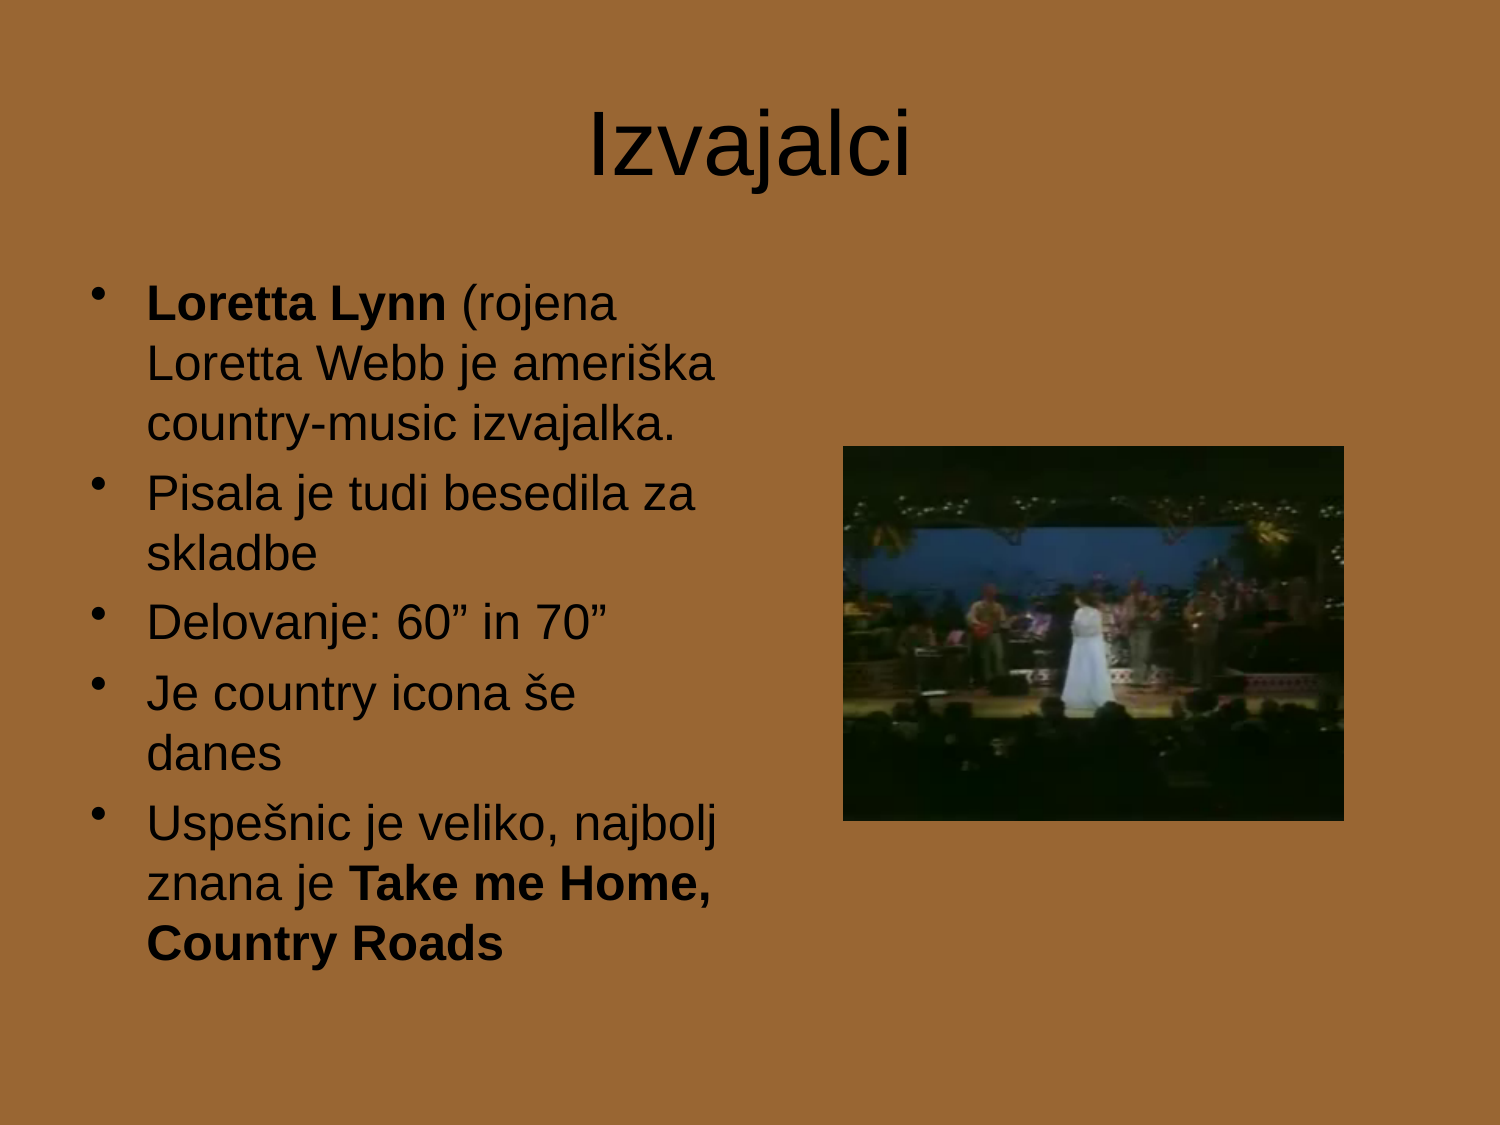

# Izvajalci
Loretta Lynn (rojena Loretta Webb je ameriška country-music izvajalka.
Pisala je tudi besedila za skladbe
Delovanje: 60” in 70”
Je country icona še danes
Uspešnic je veliko, najbolj znana je Take me Home, Country Roads